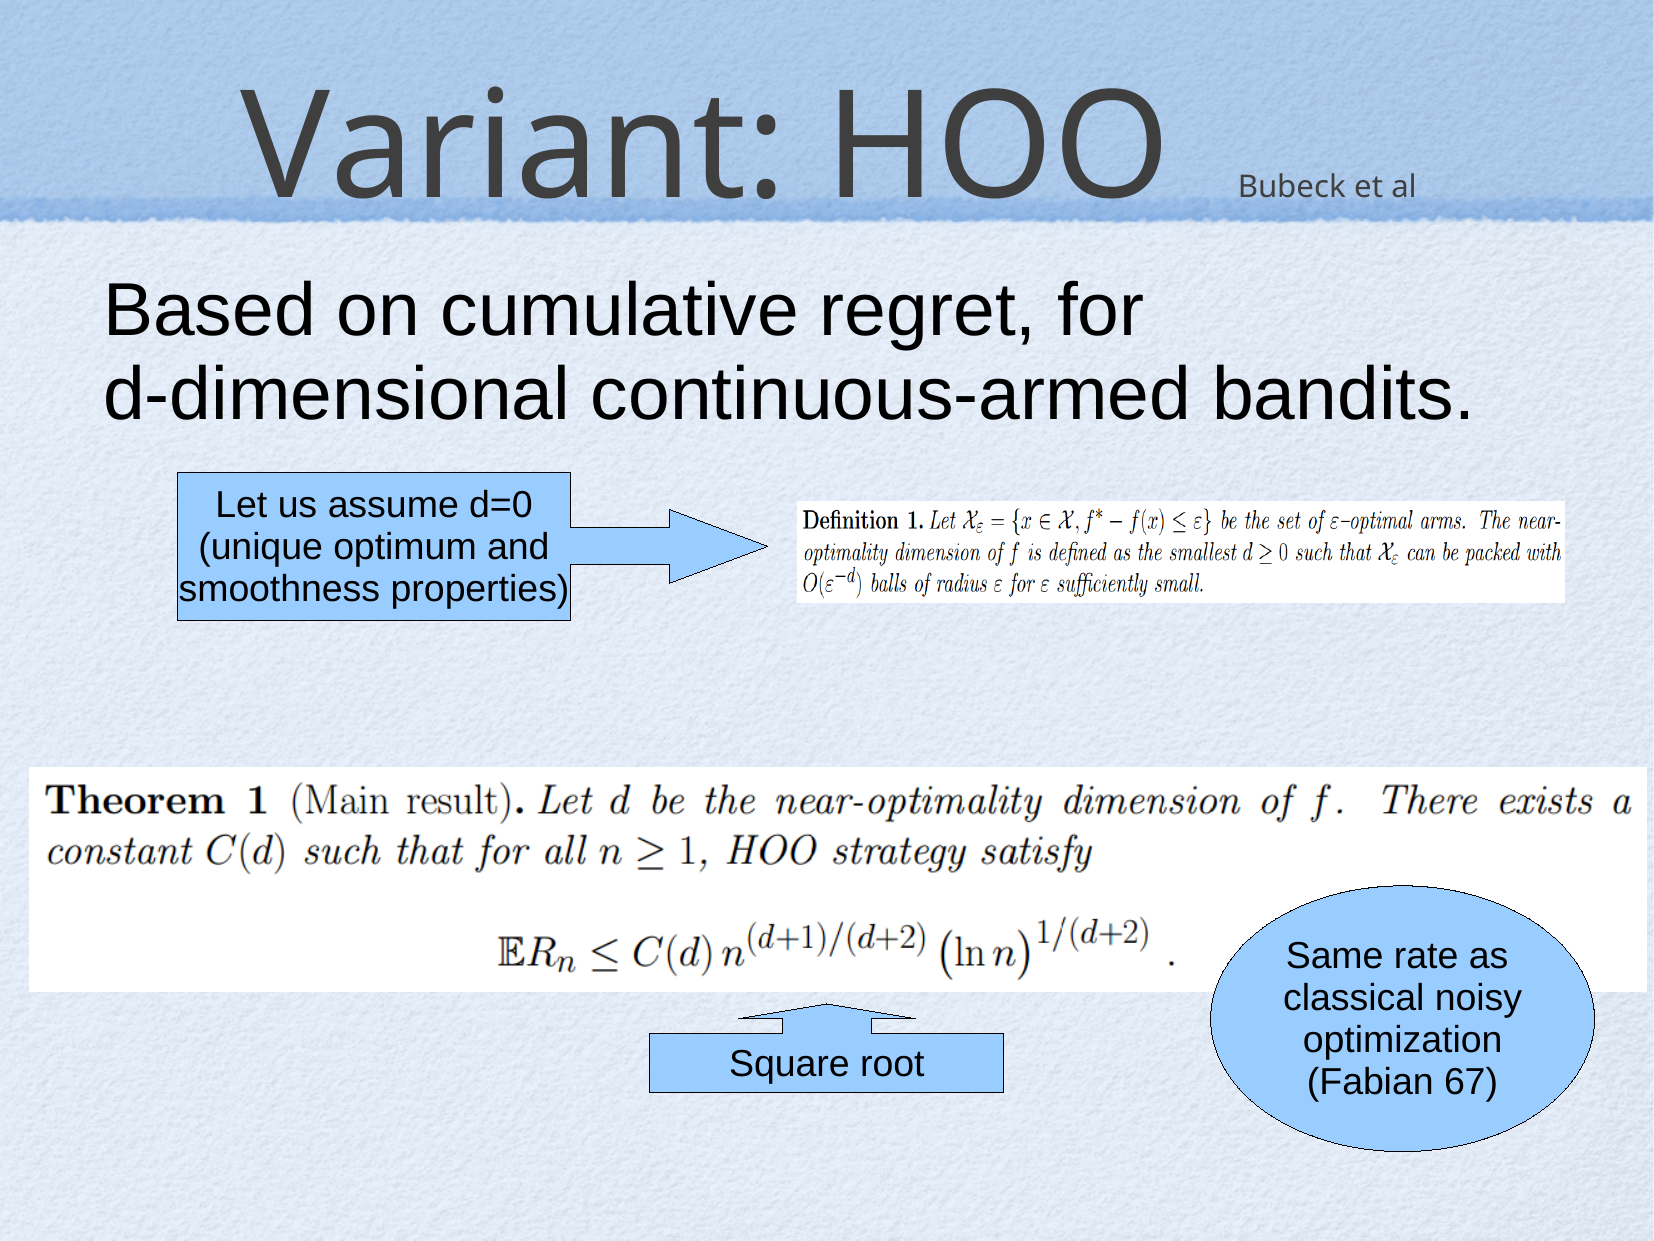

# Variant: HOO Bubeck et al
Based on cumulative regret, for
d-dimensional continuous-armed bandits.
Let us assume d=0
(unique optimum and
smoothness properties)
Same rate as
classical noisy
optimization
(Fabian 67)
Square root